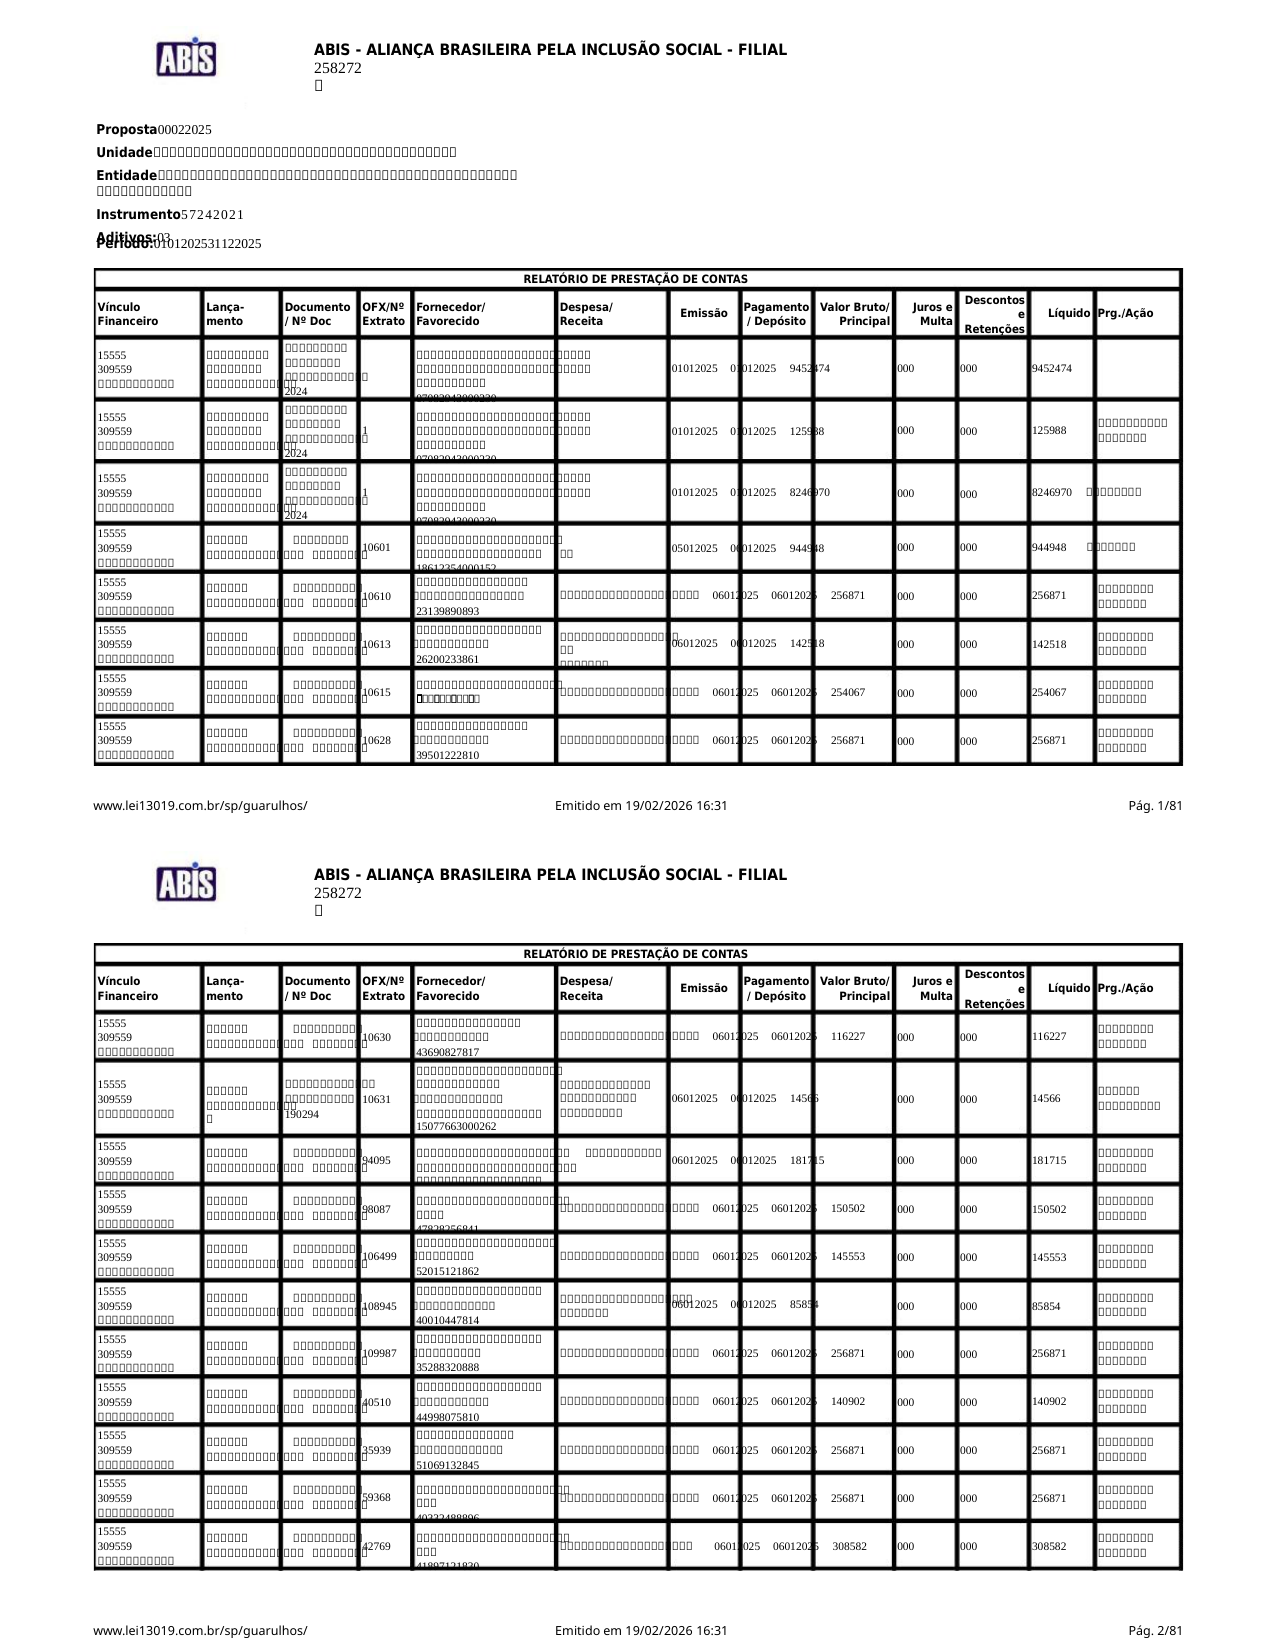

ABIS - ALIANÇA BRASILEIRA PELA INCLUSÃO SOCIAL - FILIAL


Proposta
Unidade
Entidade
Instrumento
Aditivos:
Período:
RELATÓRIO DE PRESTAÇÃO DE CONTAS
Descontos
e
Retenções
Vínculo
Financeiro
Lança-
mento
Documento
/ Nº Doc
OFX/Nº
Extrato
Fornecedor/
Favorecido
Despesa/
Receita
Pagamento
/ Depósito
Valor Bruto/
Principal
Juros e
Multa
Emissão
Líquido Prg./Ação











 

  
  
















 


















 


  
  
 



 
 
 












 







 

 
 
   








 

 
 




  



 
 





   
   




 

 
 


www.lei13019.com.br/sp/guarulhos/
Emitido em 19/02/2026 16:31
Pág. 1/81
ABIS - ALIANÇA BRASILEIRA PELA INCLUSÃO SOCIAL - FILIAL


RELATÓRIO DE PRESTAÇÃO DE CONTAS
Descontos
e
Retenções
Vínculo
Financeiro
Lança-
mento
Documento
/ Nº Doc
OFX/Nº
Extrato
Fornecedor/
Favorecido
Despesa/
Receita
Pagamento
/ Depósito
Valor Bruto/
Principal
Juros e
Multa
Emissão
Líquido Prg./Ação




 

 
 


   














 







  





 
 
 
 




  

























 
 




   




 
 


 

   






 

 
 


  




 
 


 

   
   
   
   
   









 

 
 






 

 
 





 
 









 
 




www.lei13019.com.br/sp/guarulhos/
Emitido em 19/02/2026 16:31
Pág. 2/81